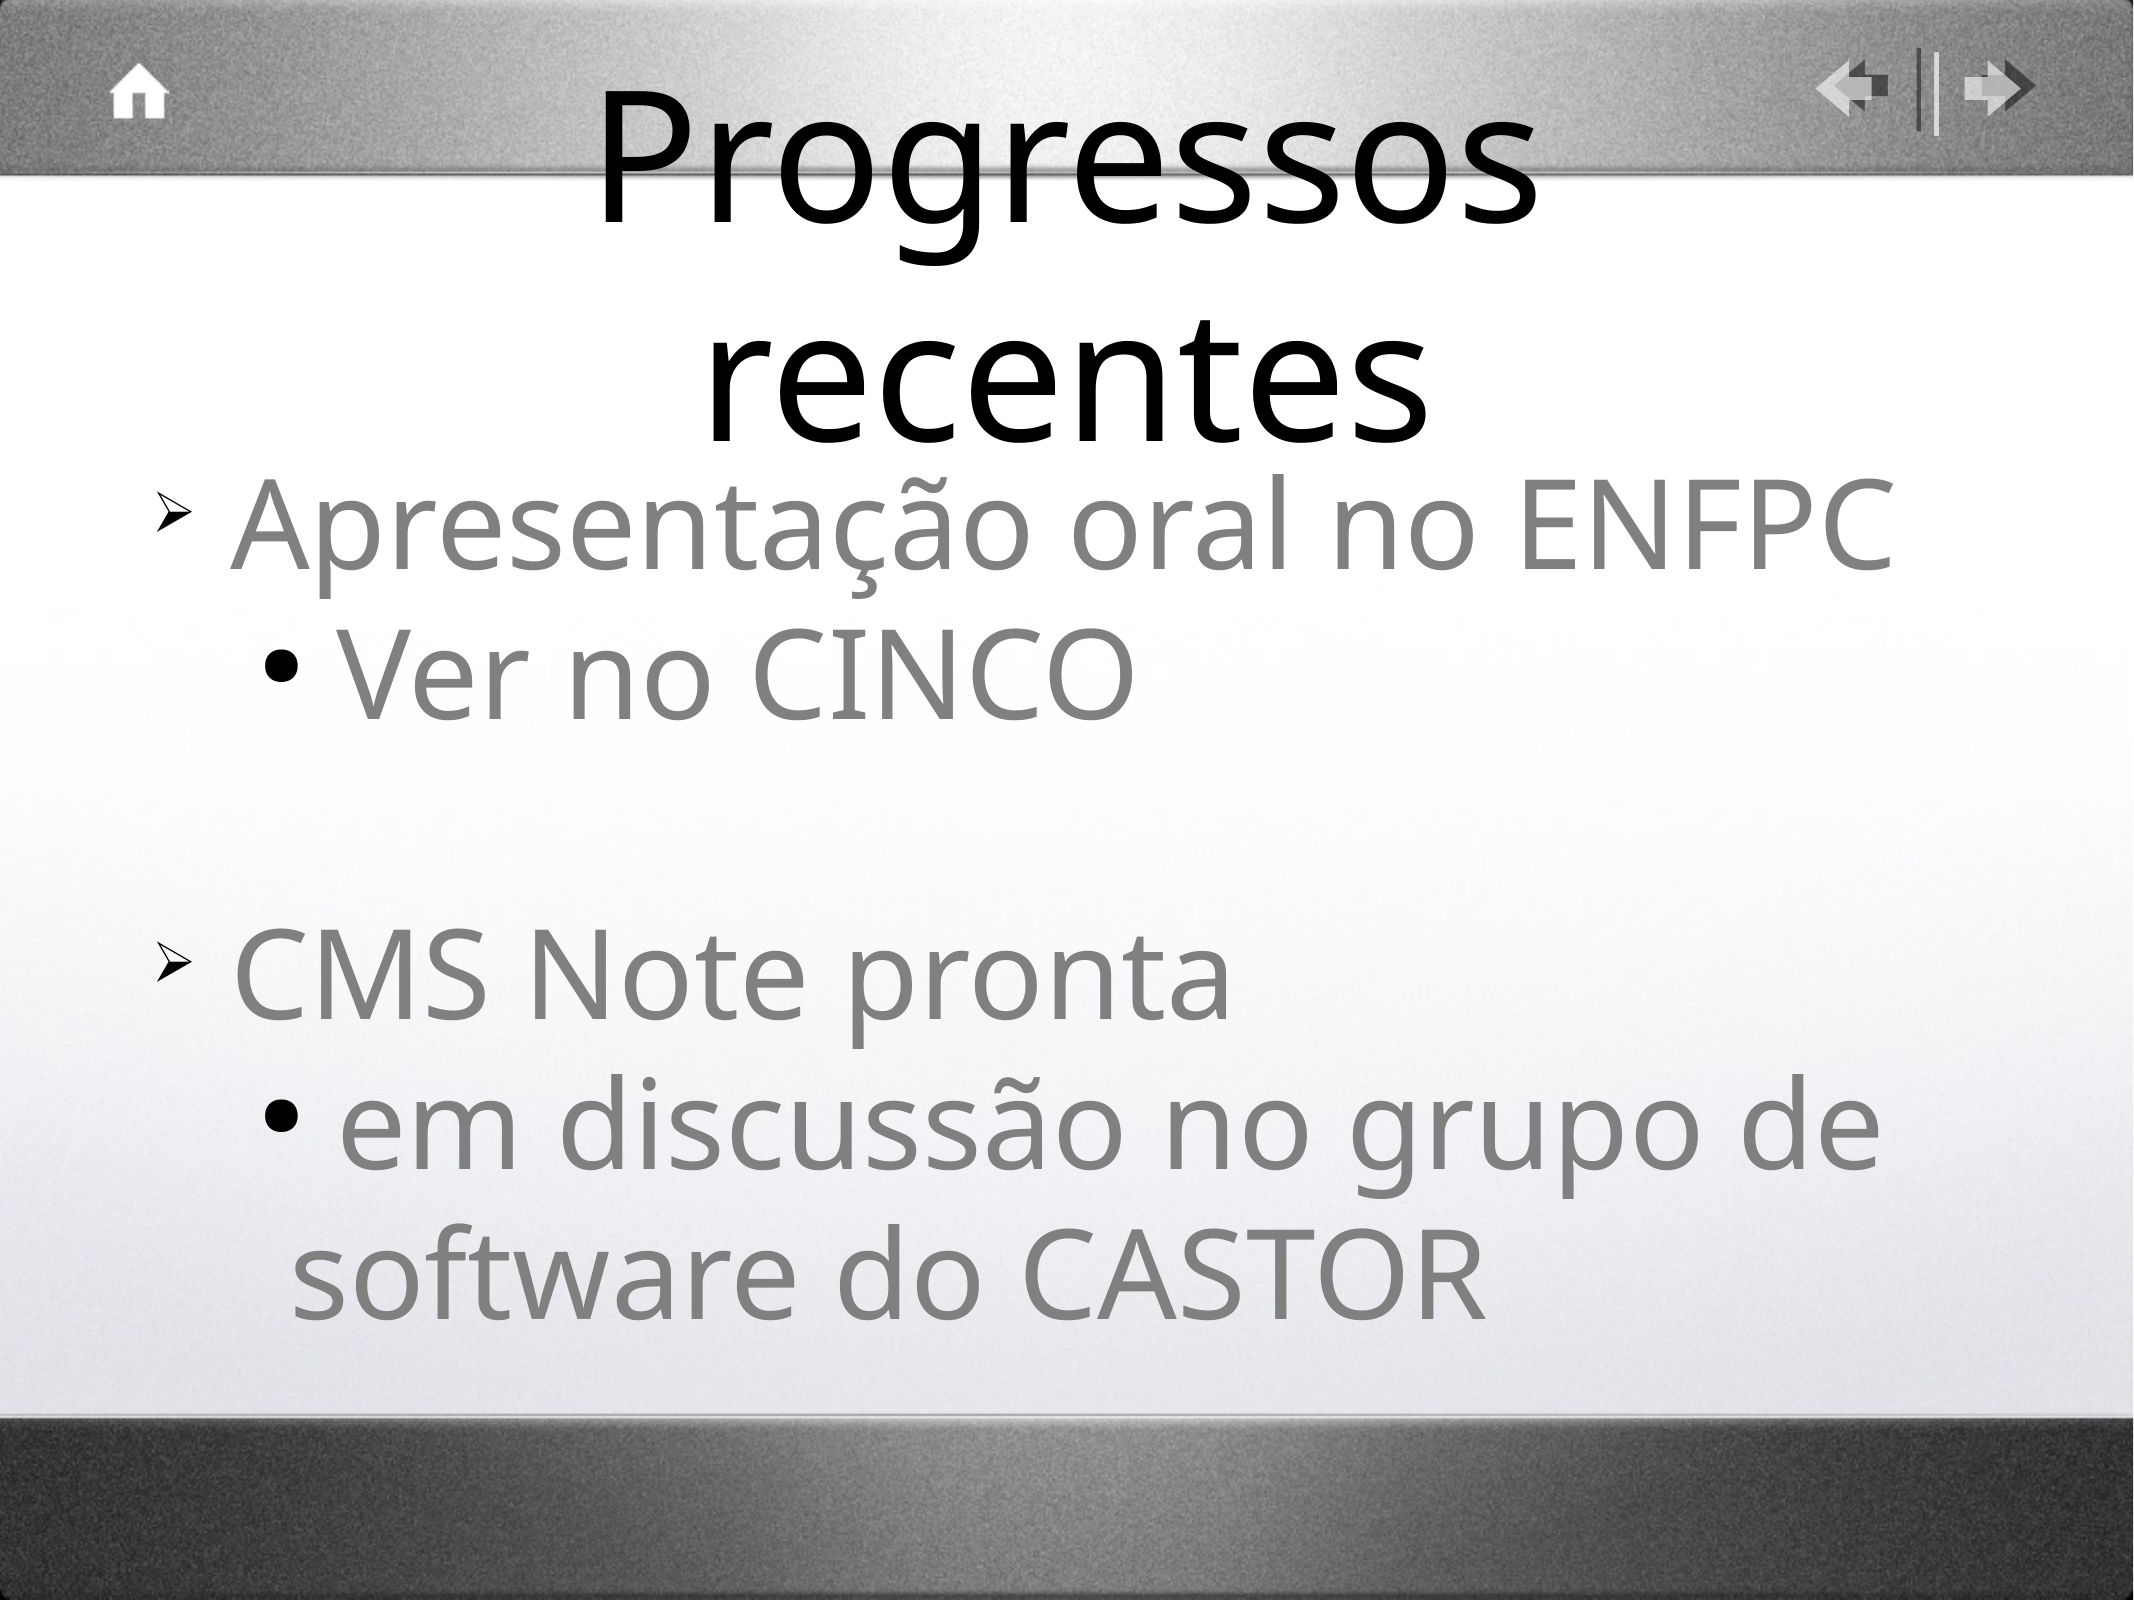

# Progressos recentes
 Apresentação oral no ENFPC
 Ver no CINCO
 CMS Note pronta
 em discussão no grupo de software do CASTOR